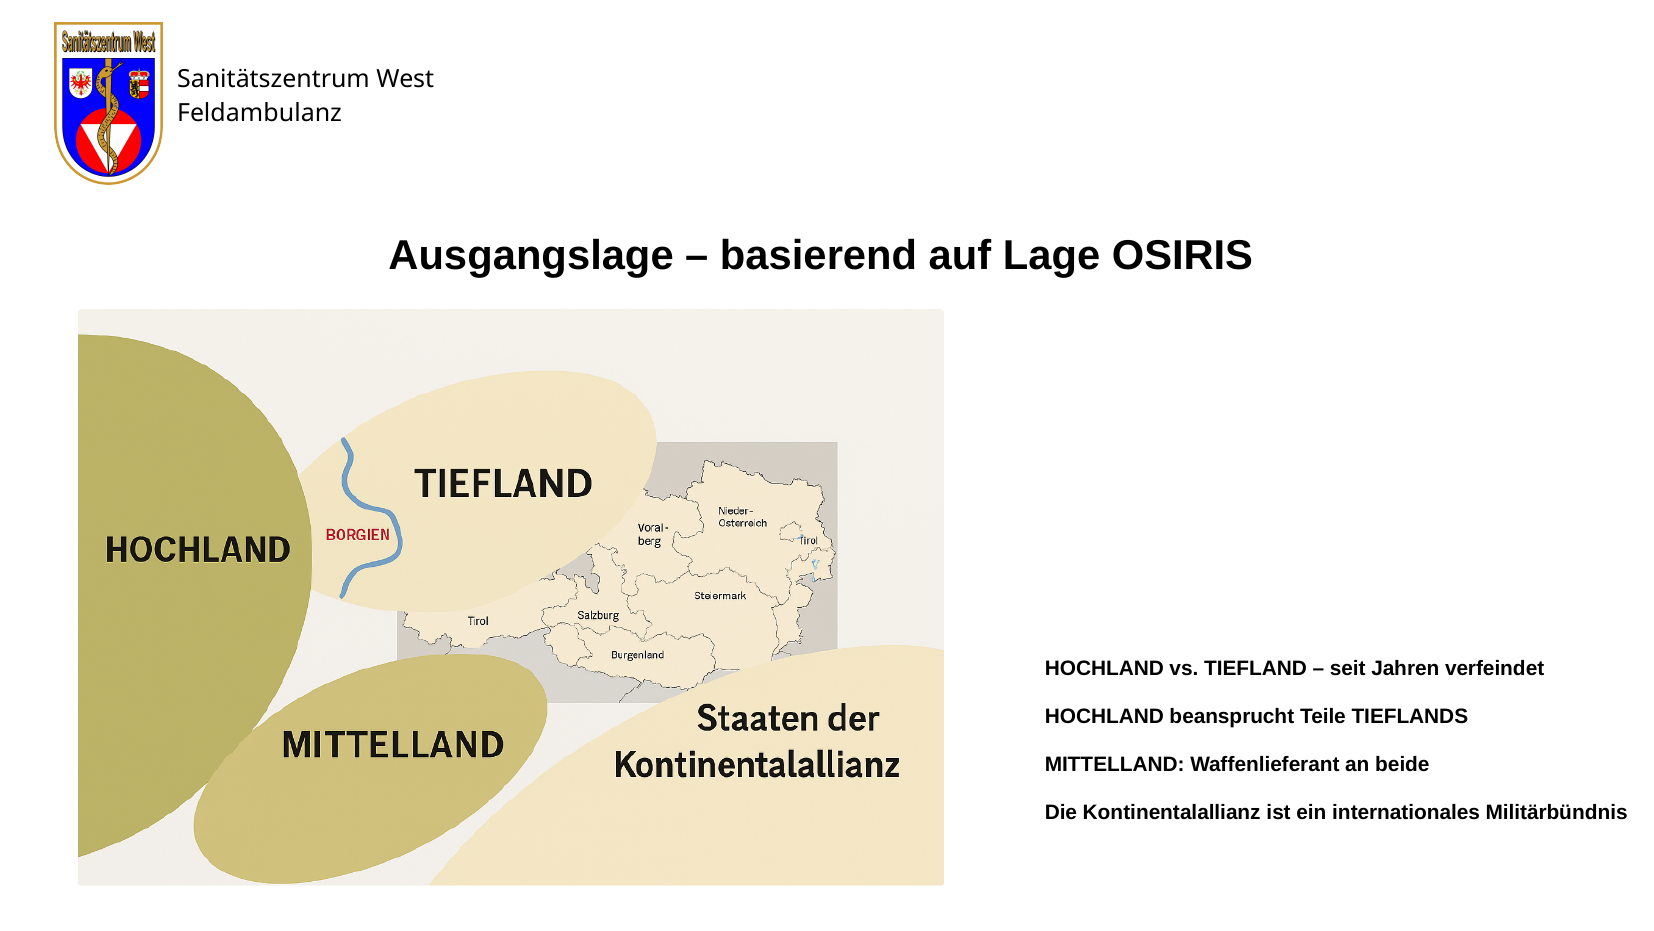

# Ausgangslage – basierend auf Lage OSIRIS
HOCHLAND vs. TIEFLAND – seit Jahren verfeindet
HOCHLAND beansprucht Teile TIEFLANDS
MITTELLAND: Waffenlieferant an beide
Die Kontinentalallianz ist ein internationales Militärbündnis